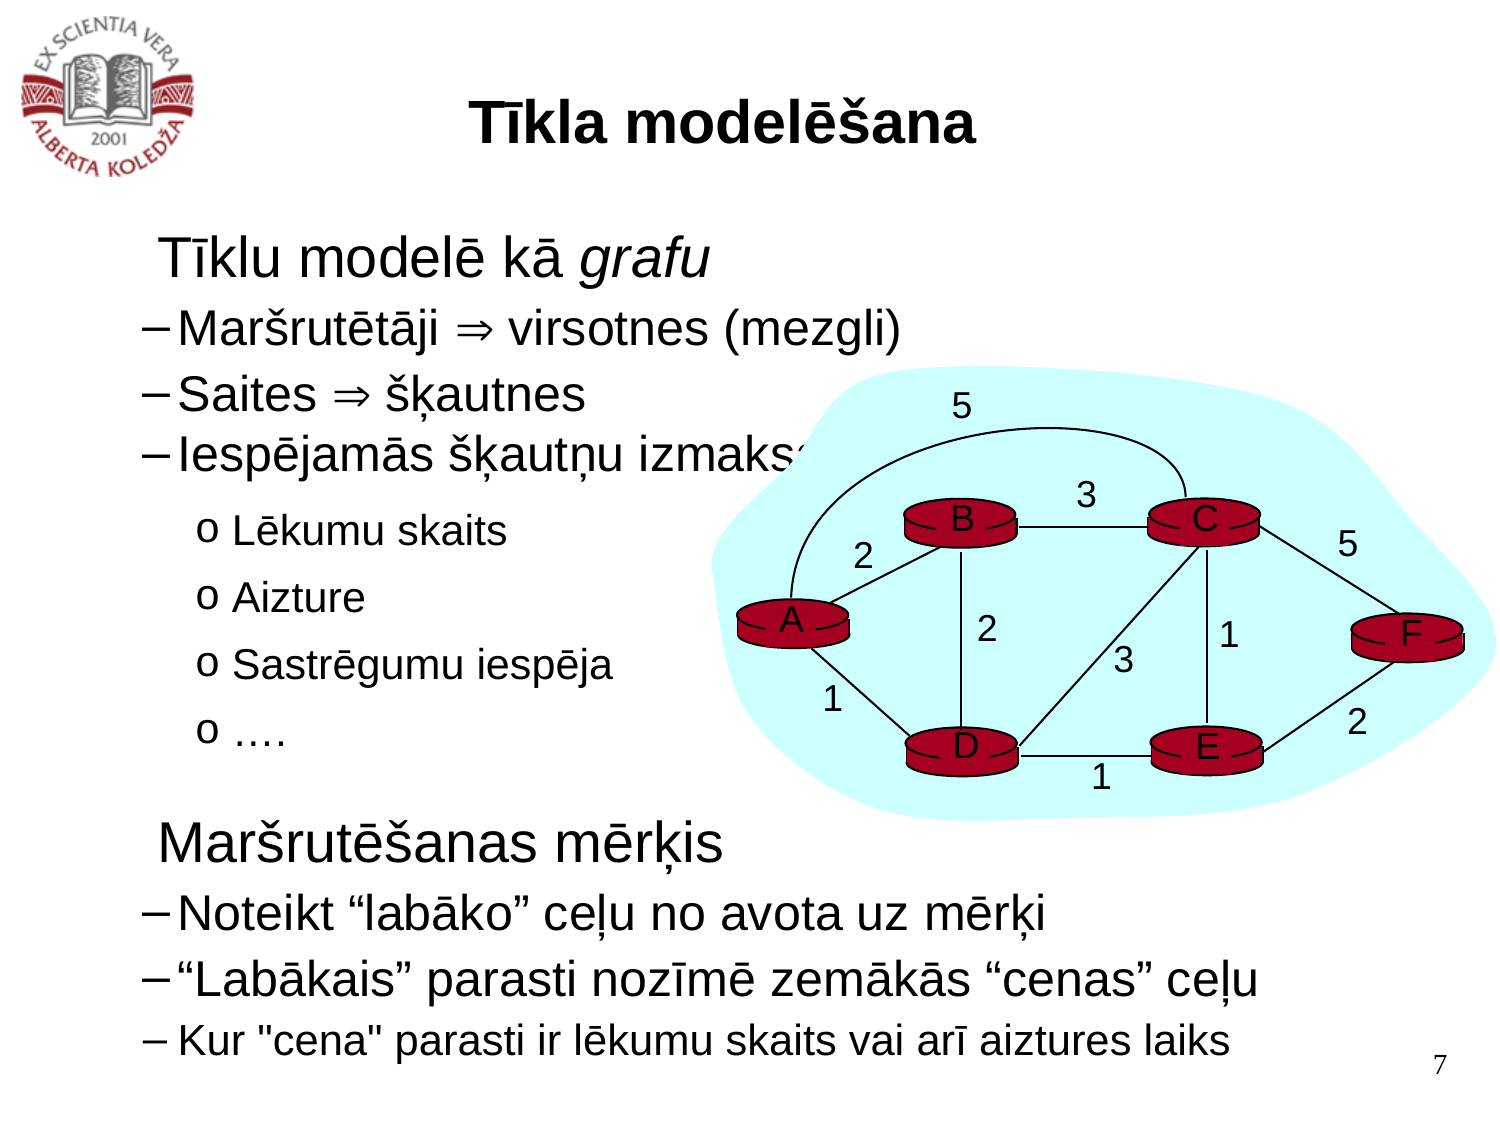

# Tīkla modelēšana
Tīklu modelē kā grafu
Maršrutētāji  virsotnes (mezgli)
Saites  šķautnes
Iespējamās šķautņu izmaksas
Lēkumu skaits
Aizture
Sastrēgumu iespēja
….
Maršrutēšanas mērķis
Noteikt “labāko” ceļu no avota uz mērķi
“Labākais” parasti nozīmē zemākās “cenas” ceļu
Kur "cena" parasti ir lēkumu skaits vai arī aiztures laiks
5
3
B
C
5
2
A
2
F
1
3
1
2
D
E
1